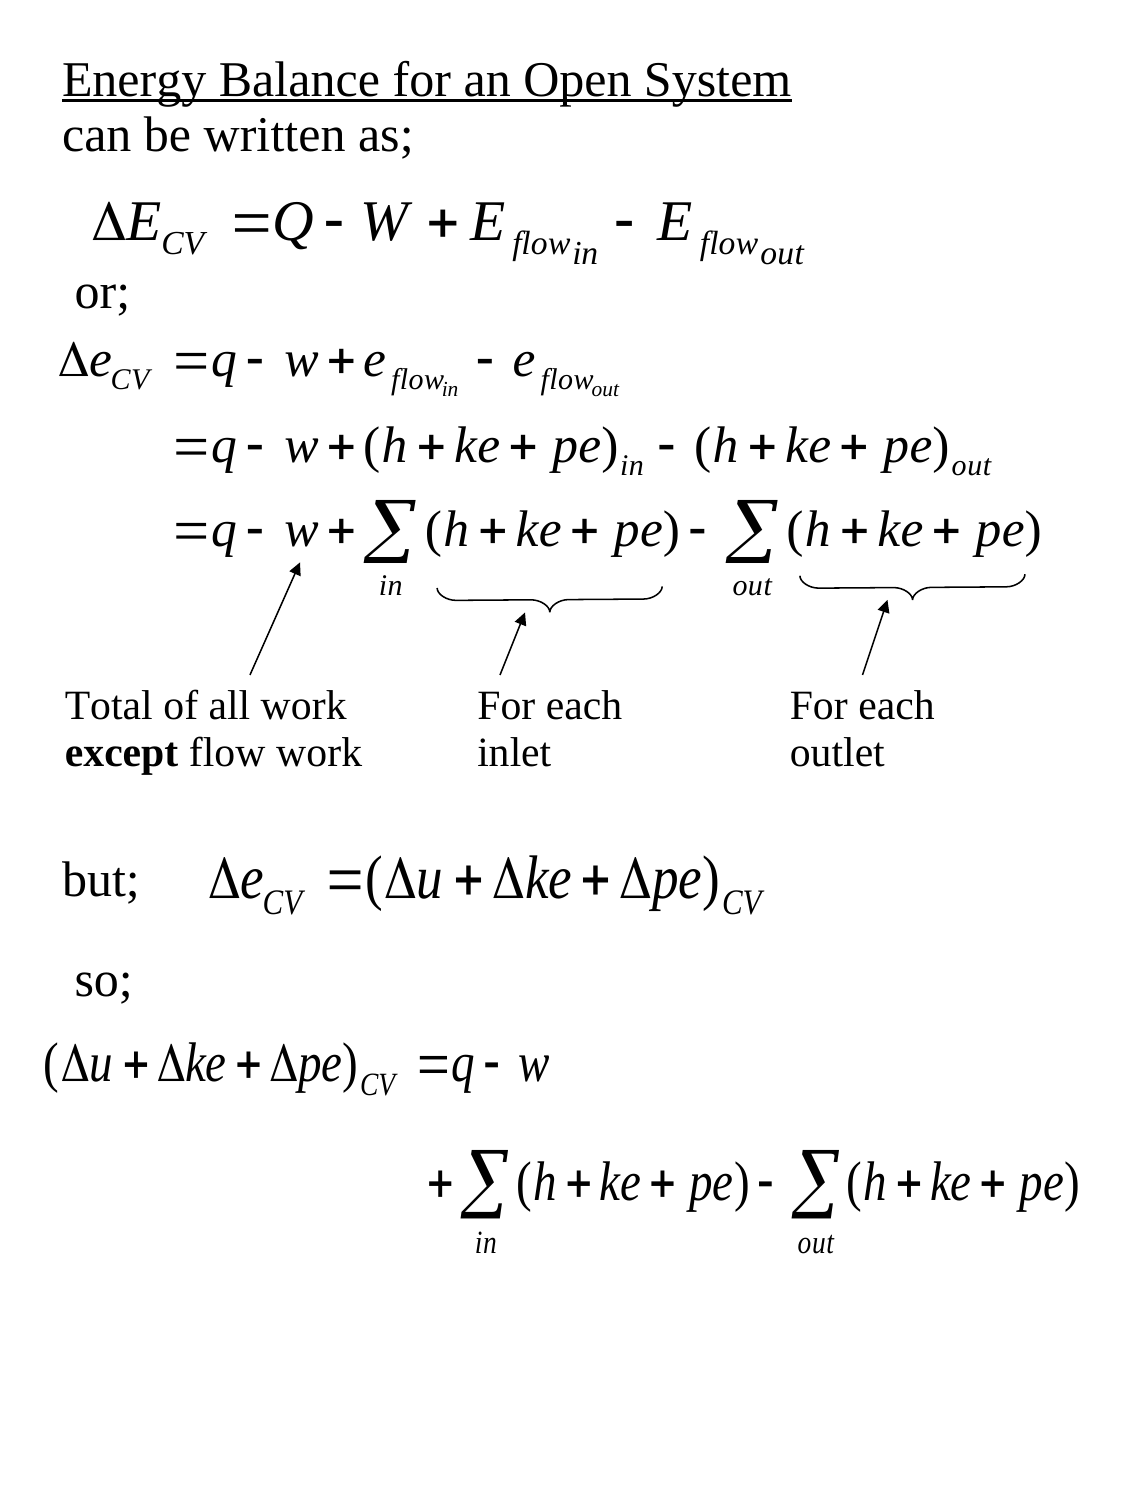

Energy Balance for an Open System
can be written as;
or;
Total of all work except flow work
For each inlet
For each outlet
but;
so;